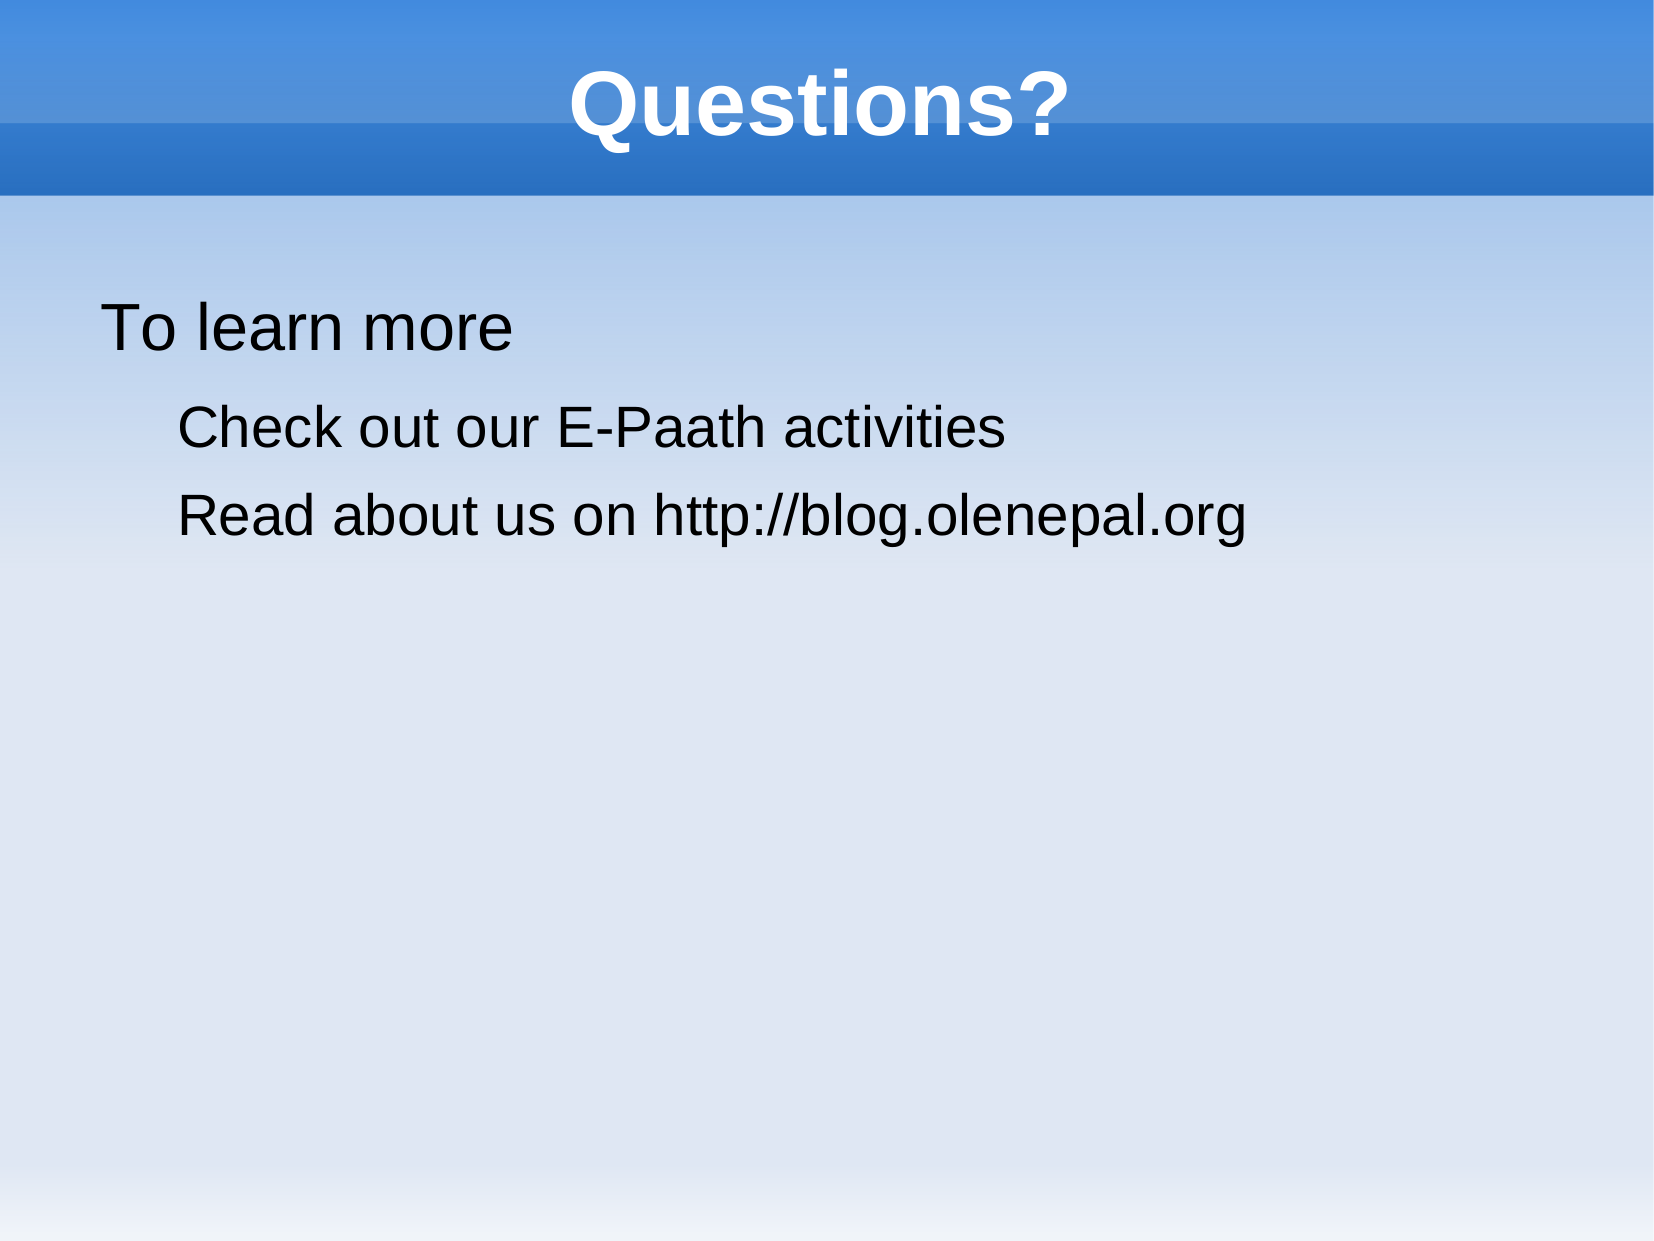

# Questions?
To learn more
Check out our E-Paath activities
Read about us on http://blog.olenepal.org